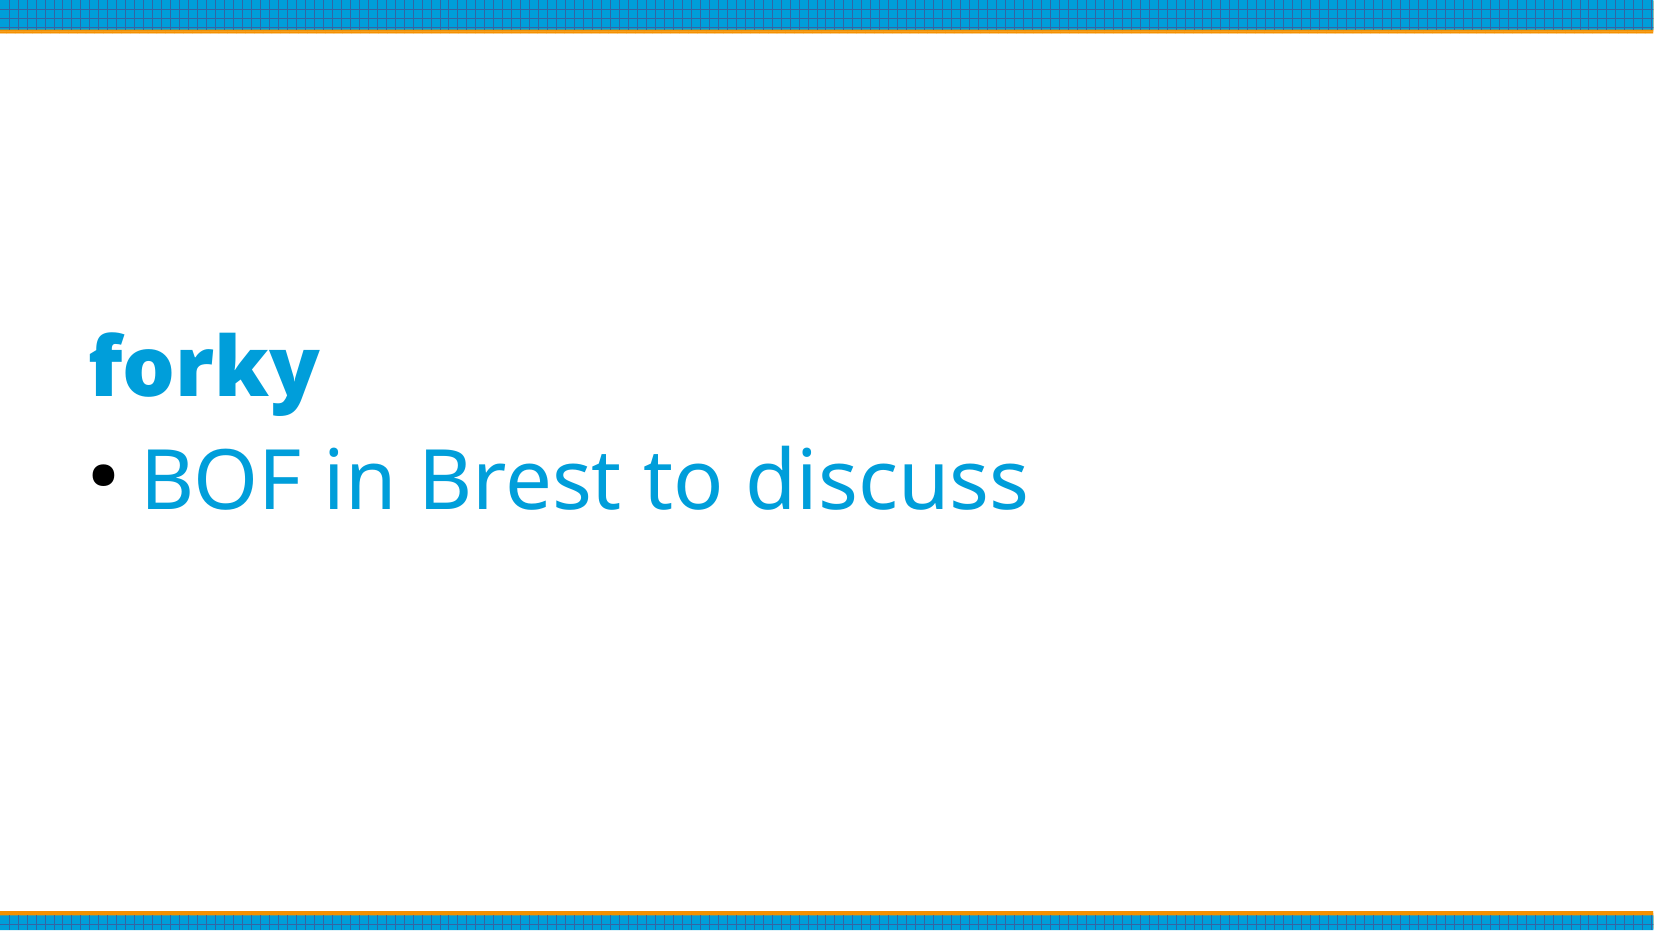

# forky
 BOF in Brest to discuss